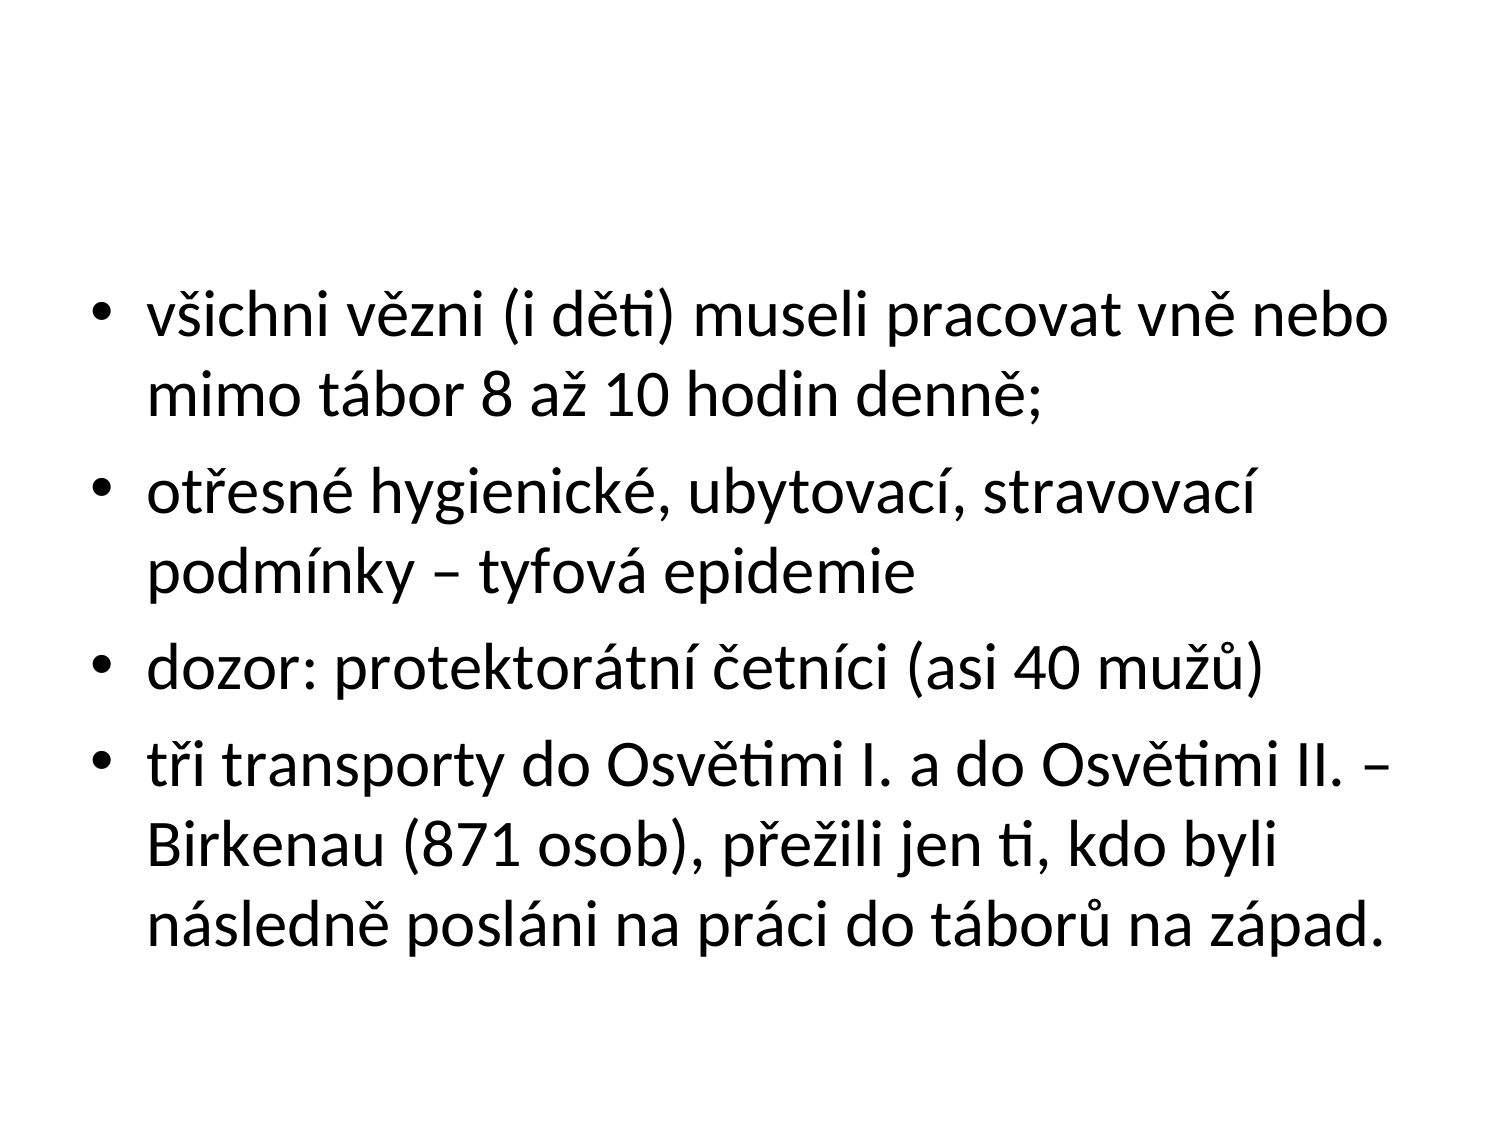

#
všichni vězni (i děti) museli pracovat vně nebo mimo tábor 8 až 10 hodin denně;
otřesné hygienické, ubytovací, stravovací podmínky – tyfová epidemie
dozor: protektorátní četníci (asi 40 mužů)
tři transporty do Osvětimi I. a do Osvětimi II. –Birkenau (871 osob), přežili jen ti, kdo byli následně posláni na práci do táborů na západ.